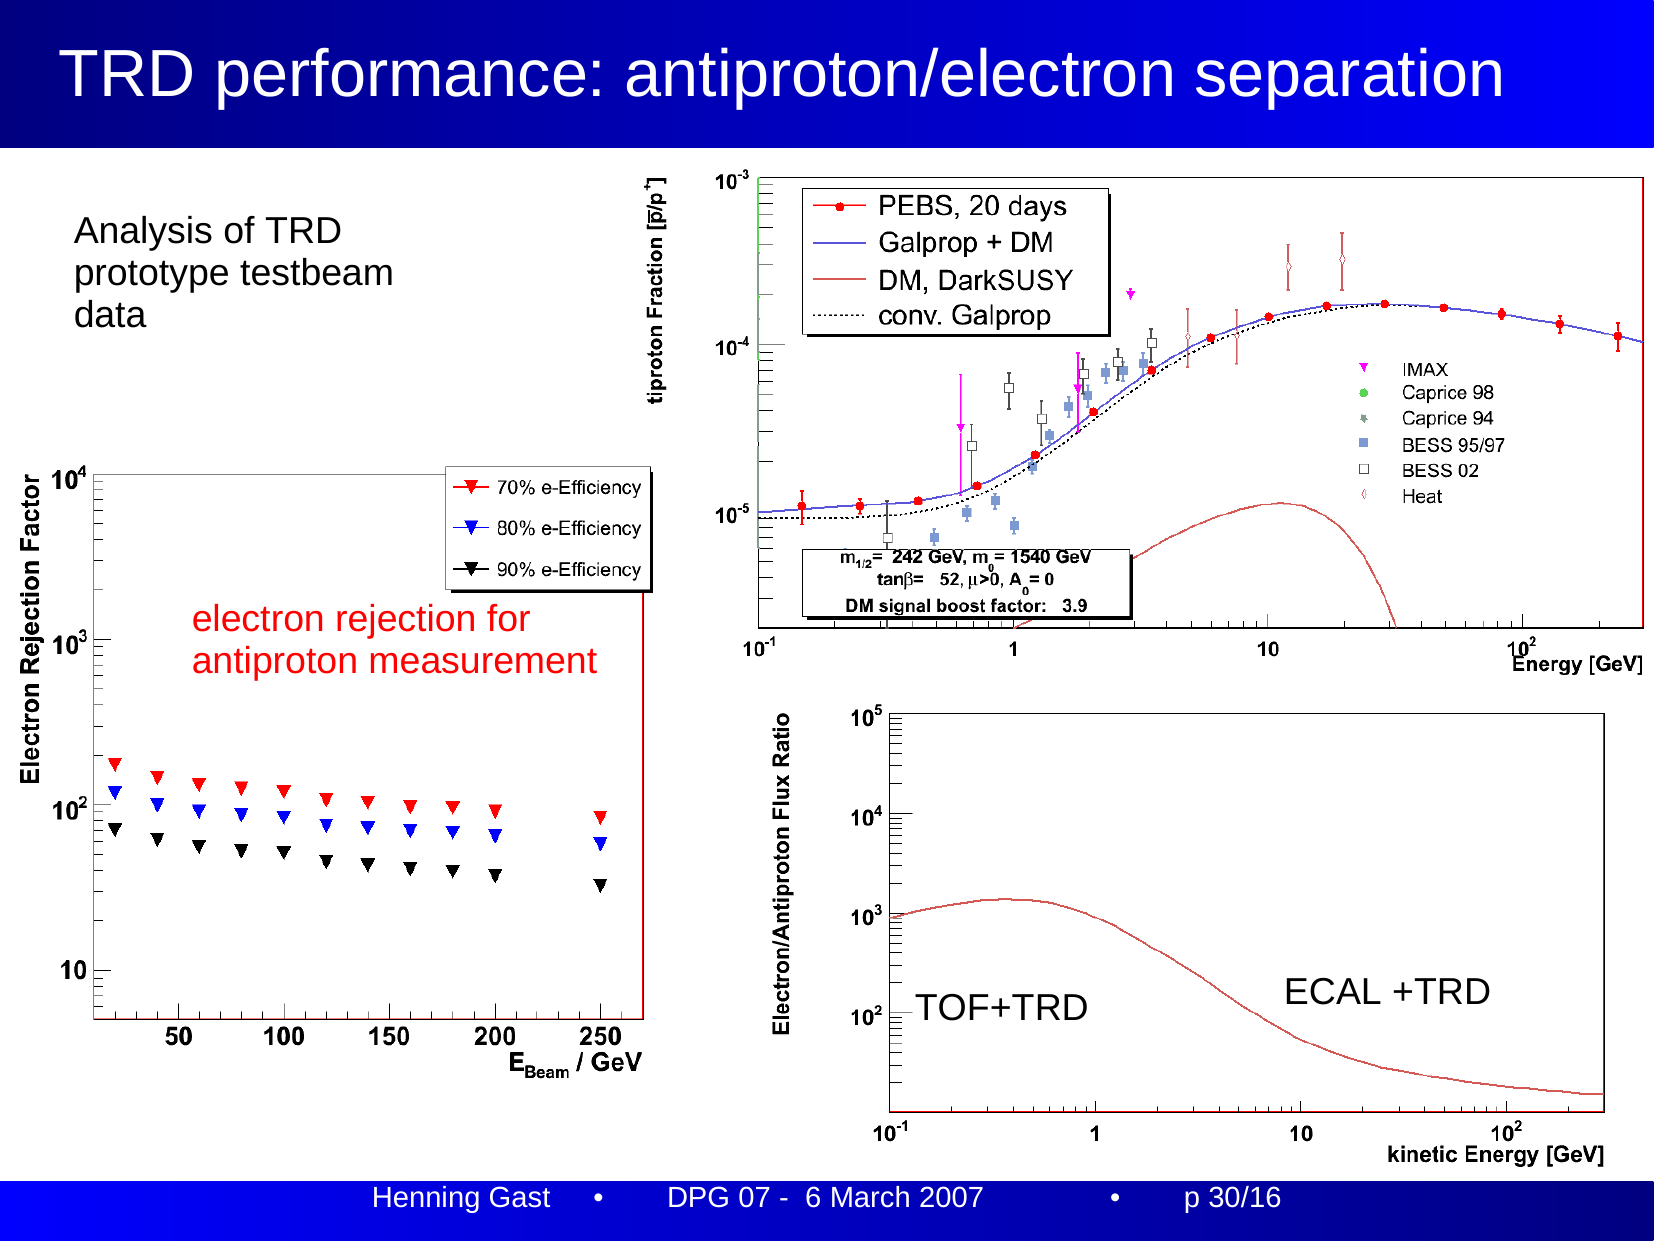

# TRD performance: antiproton/electron separation
Analysis of TRD prototype testbeam data
electron rejection for antiproton measurement
ECAL +TRD
TOF+TRD